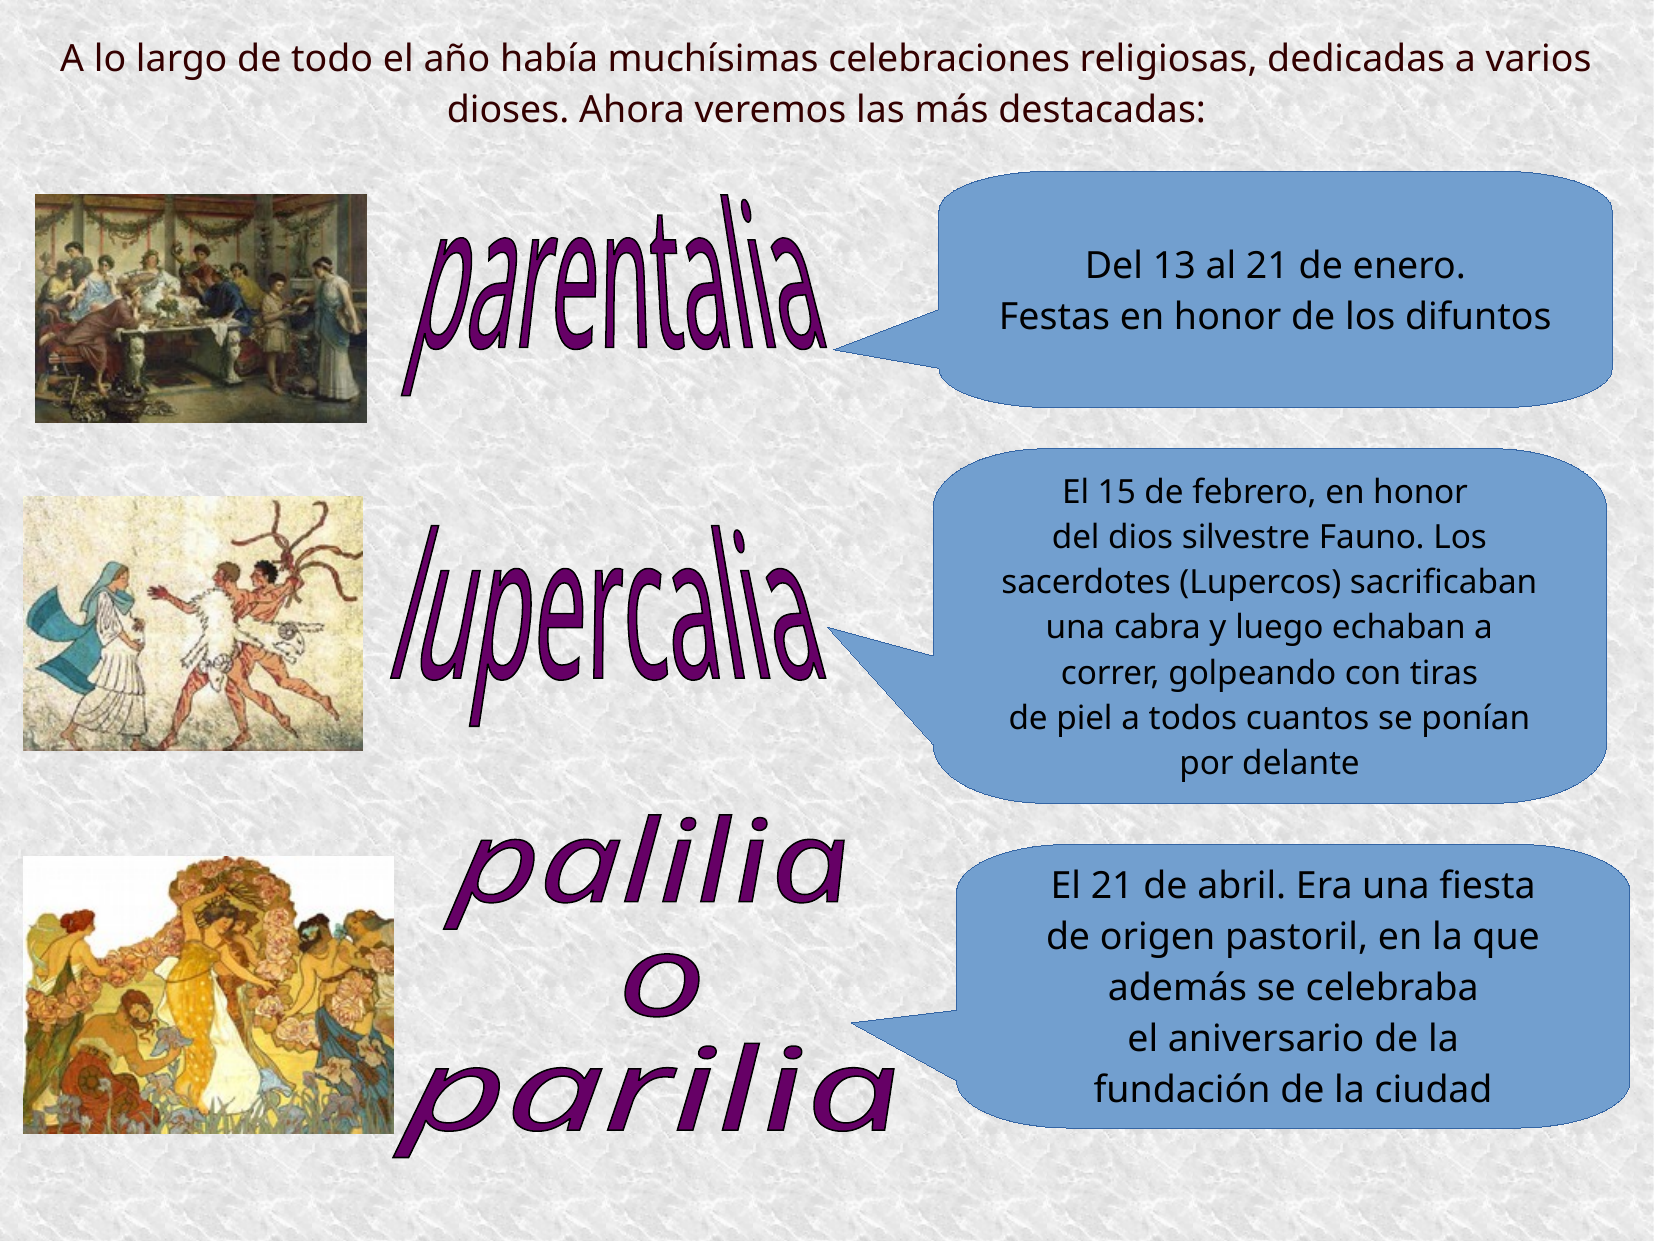

A lo largo de todo el año había muchísimas celebraciones religiosas, dedicadas a varios dioses. Ahora veremos las más destacadas:
Del 13 al 21 de enero.
Festas en honor de los difuntos
parentalia
El 15 de febrero, en honor
del dios silvestre Fauno. Los
sacerdotes (Lupercos) sacrificaban
una cabra y luego echaban a
correr, golpeando con tiras
de piel a todos cuantos se ponían
por delante
lupercalia
palilia
o
parilia
El 21 de abril. Era una fiesta
de origen pastoril, en la que
además se celebraba
el aniversario de la
fundación de la ciudad